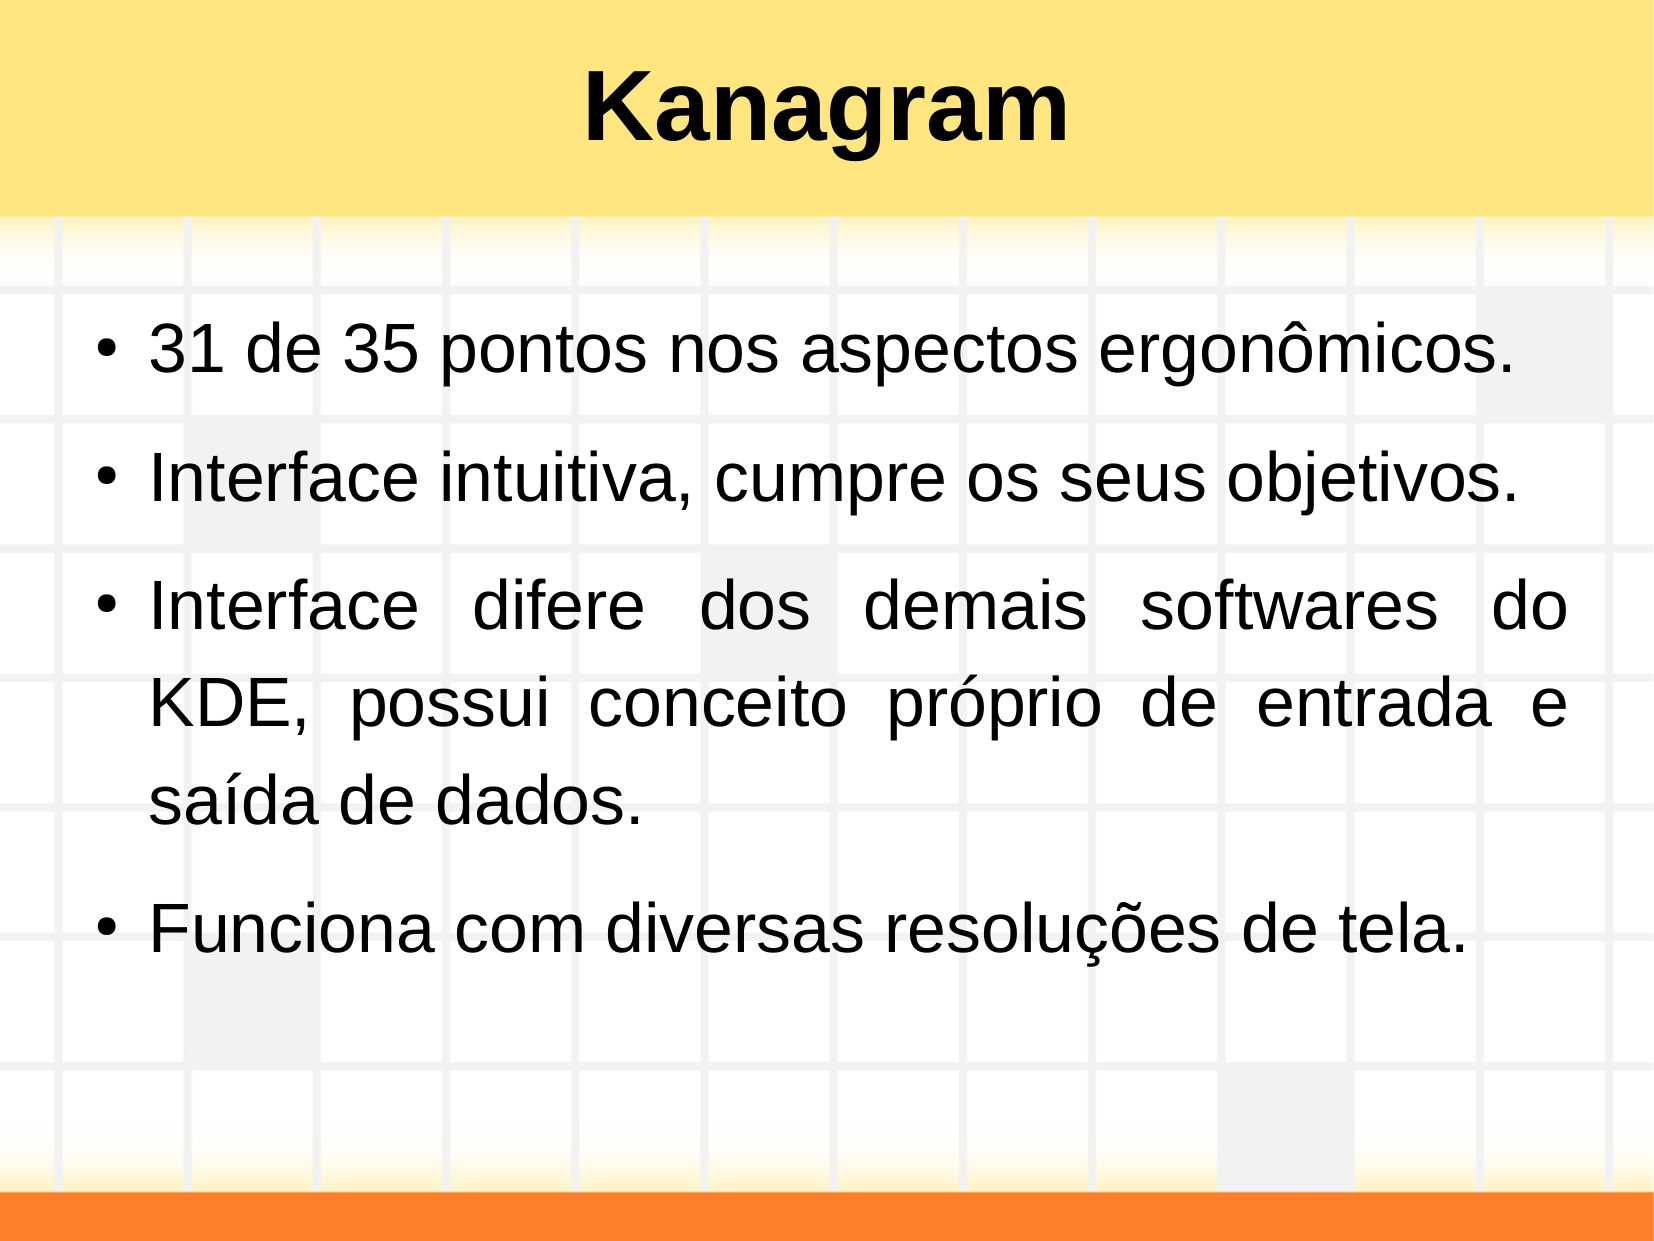

# Kanagram
31 de 35 pontos nos aspectos ergonômicos.
Interface intuitiva, cumpre os seus objetivos.
Interface difere dos demais softwares do KDE, possui conceito próprio de entrada e saída de dados.
Funciona com diversas resoluções de tela.